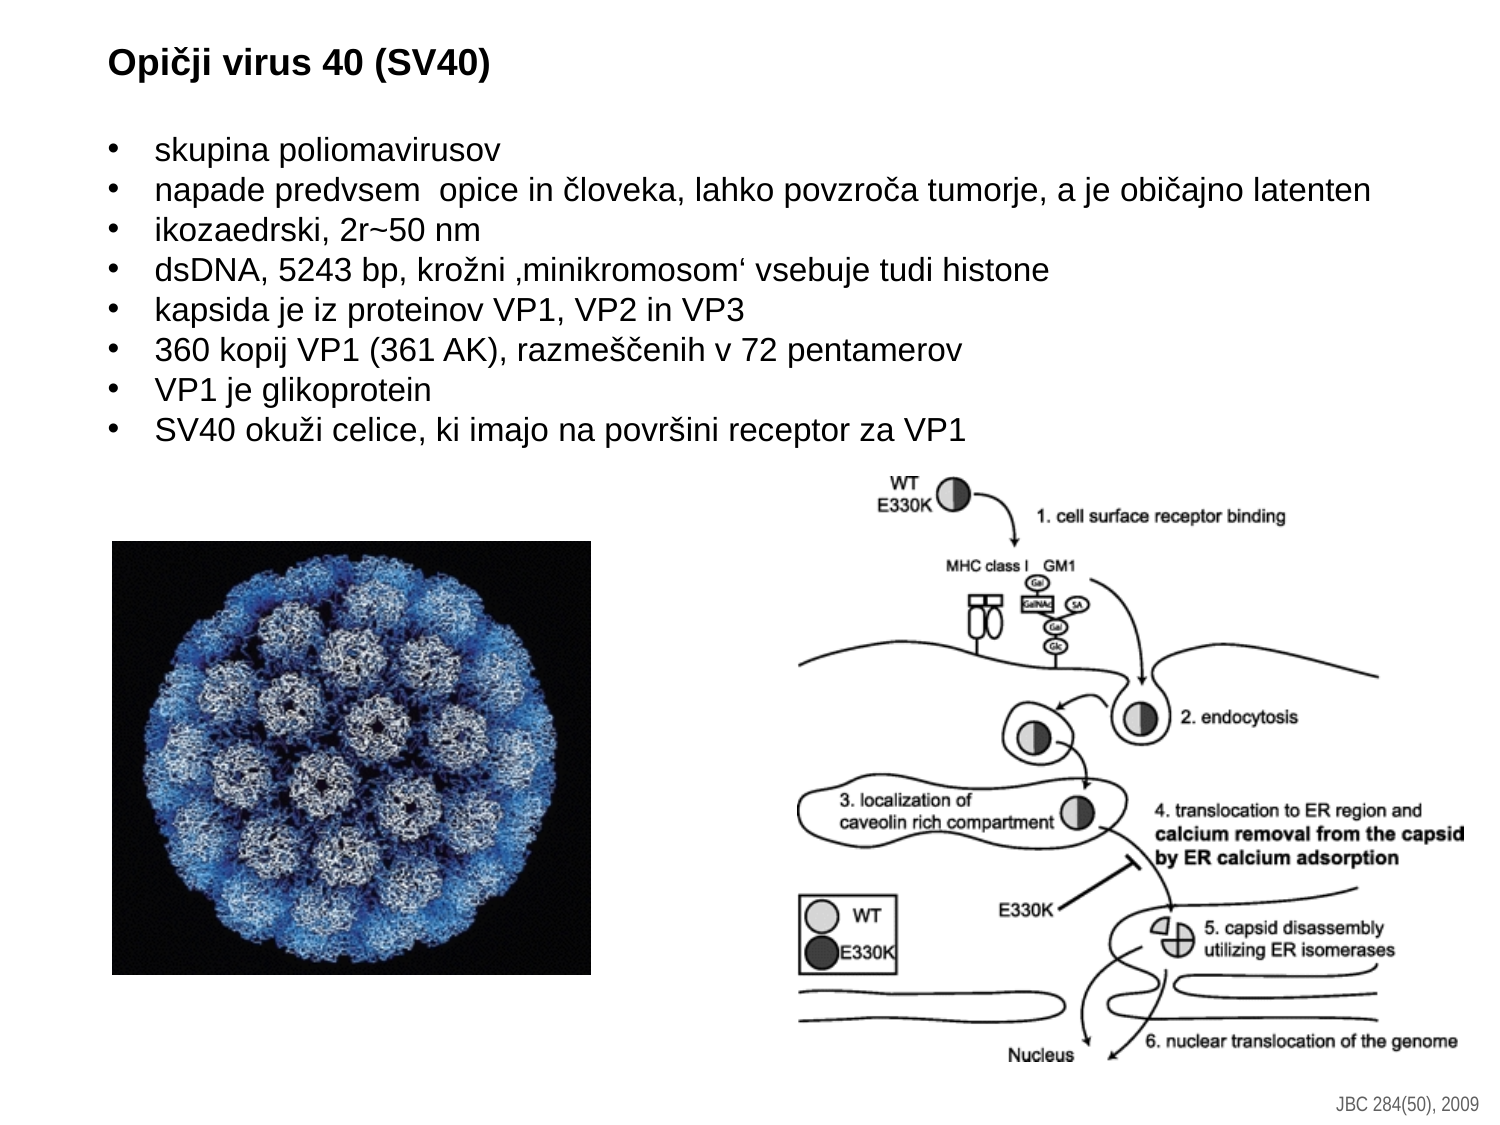

Opičji virus 40 (SV40)
skupina poliomavirusov
napade predvsem opice in človeka, lahko povzroča tumorje, a je običajno latenten
ikozaedrski, 2r~50 nm
dsDNA, 5243 bp, krožni ‚minikromosom‘ vsebuje tudi histone
kapsida je iz proteinov VP1, VP2 in VP3
360 kopij VP1 (361 AK), razmeščenih v 72 pentamerov
VP1 je glikoprotein
SV40 okuži celice, ki imajo na površini receptor za VP1
JBC 284(50), 2009